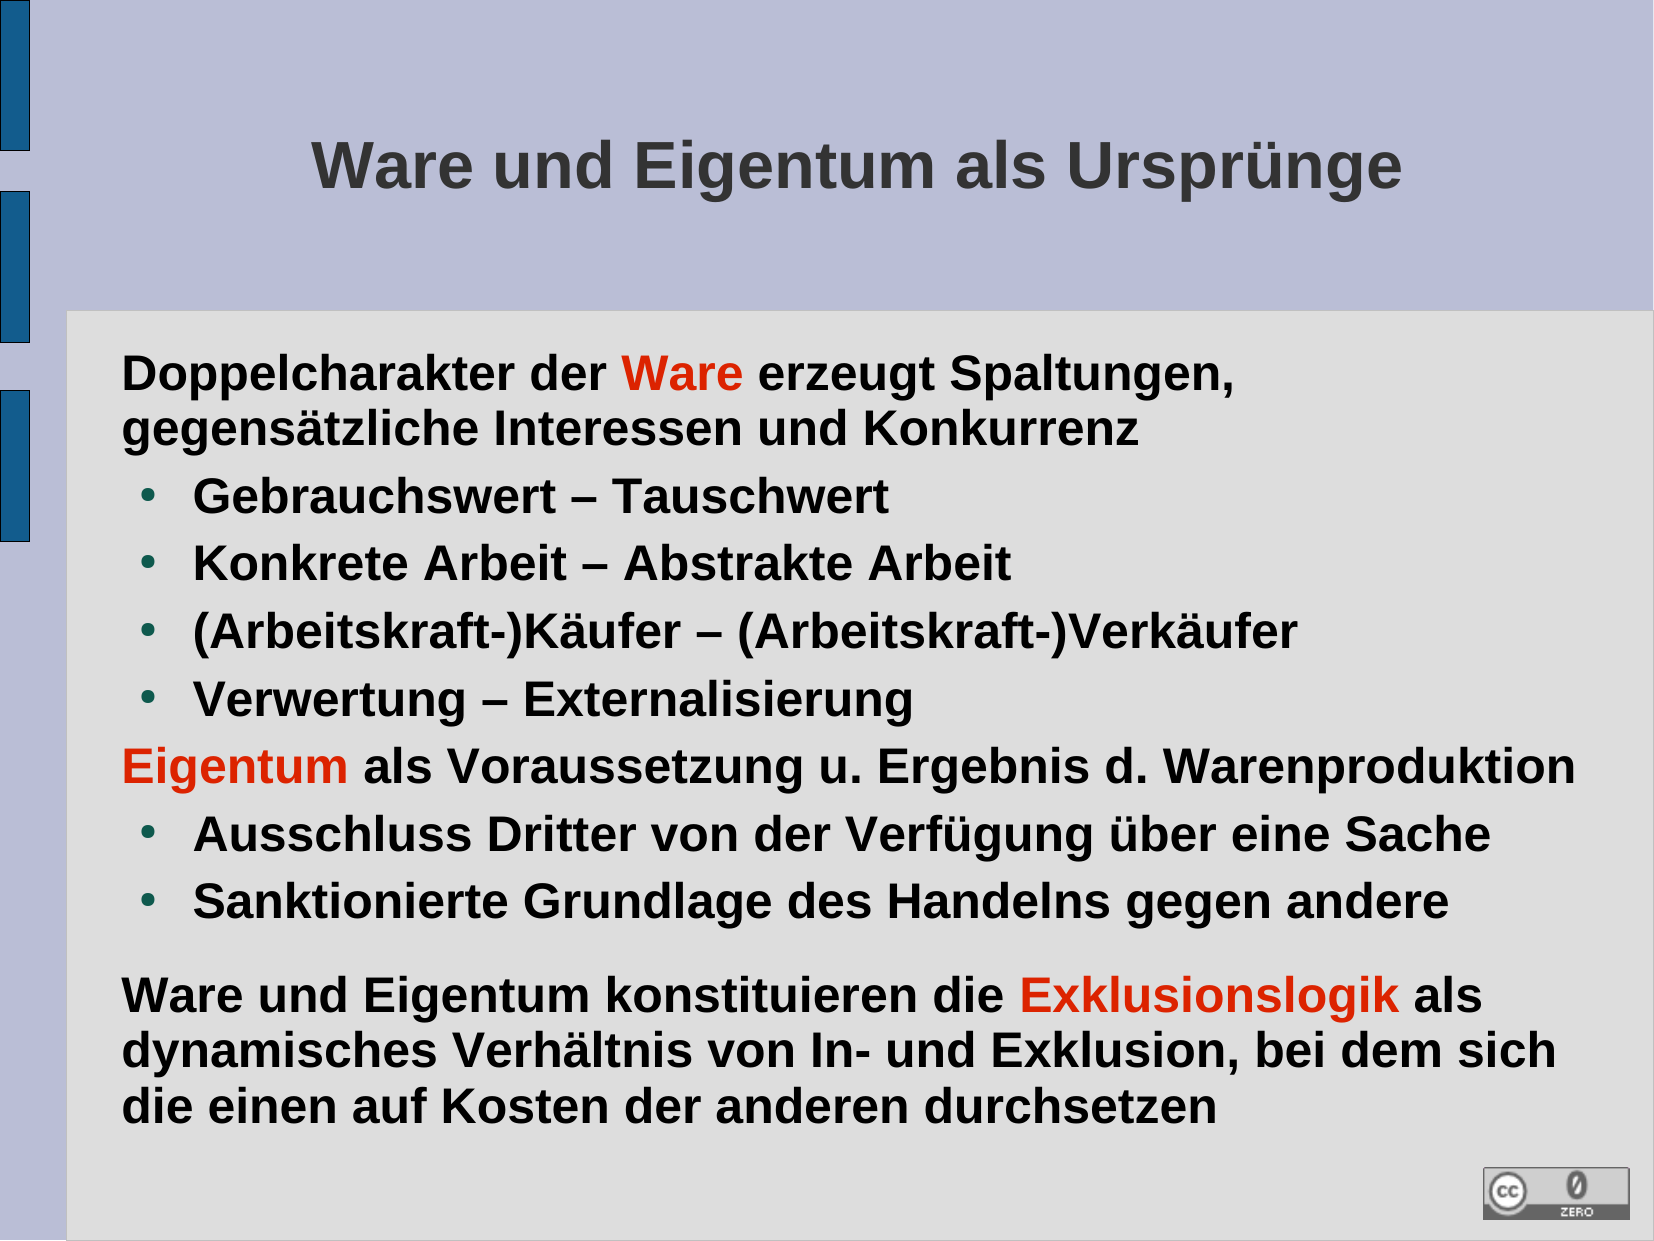

# Ware und Eigentum als Ursprünge
Doppelcharakter der Ware erzeugt Spaltungen, gegensätzliche Interessen und Konkurrenz
Gebrauchswert – Tauschwert
Konkrete Arbeit – Abstrakte Arbeit
(Arbeitskraft-)Käufer – (Arbeitskraft-)Verkäufer
Verwertung – Externalisierung
Eigentum als Voraussetzung u. Ergebnis d. Warenproduktion
Ausschluss Dritter von der Verfügung über eine Sache
Sanktionierte Grundlage des Handelns gegen andere
Ware und Eigentum konstituieren die Exklusionslogik als dynamisches Verhältnis von In- und Exklusion, bei dem sich die einen auf Kosten der anderen durchsetzen